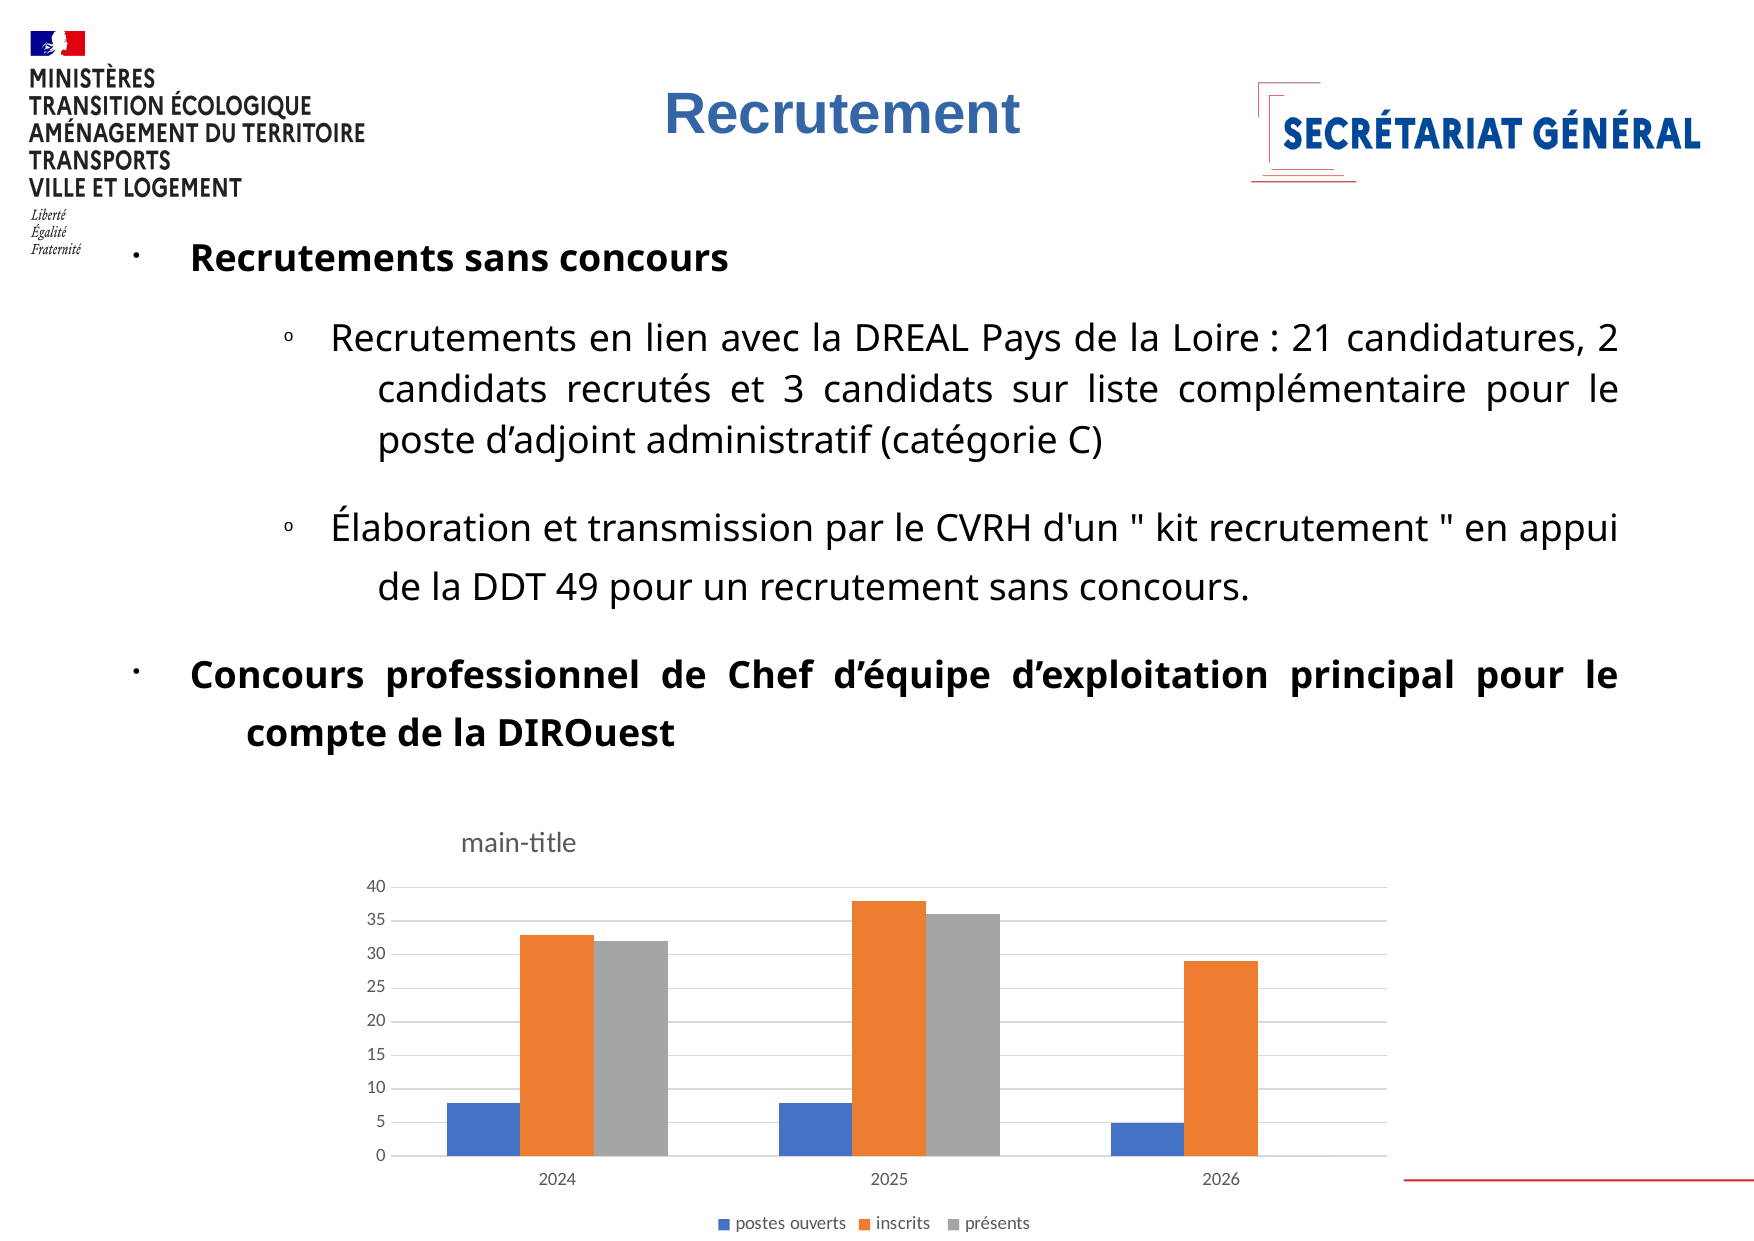

Recrutement
Recrutements sans concours
Recrutements en lien avec la DREAL Pays de la Loire : 21 candidatures, 2 candidats recrutés et 3 candidats sur liste complémentaire pour le poste d’adjoint administratif (catégorie C)
Élaboration et transmission par le CVRH d'un " kit recrutement " en appui de la DDT 49 pour un recrutement sans concours.
Concours professionnel de Chef d’équipe d’exploitation principal pour le compte de la DIROuest
### Chart: main-title
| Category | postes ouverts | inscrits | présents |
|---|---|---|---|
| 2024 | 8.0 | 33.0 | 32.0 |
| 2025 | 8.0 | 38.0 | 36.0 |
| 2026 | 5.0 | 29.0 | 0.0 |